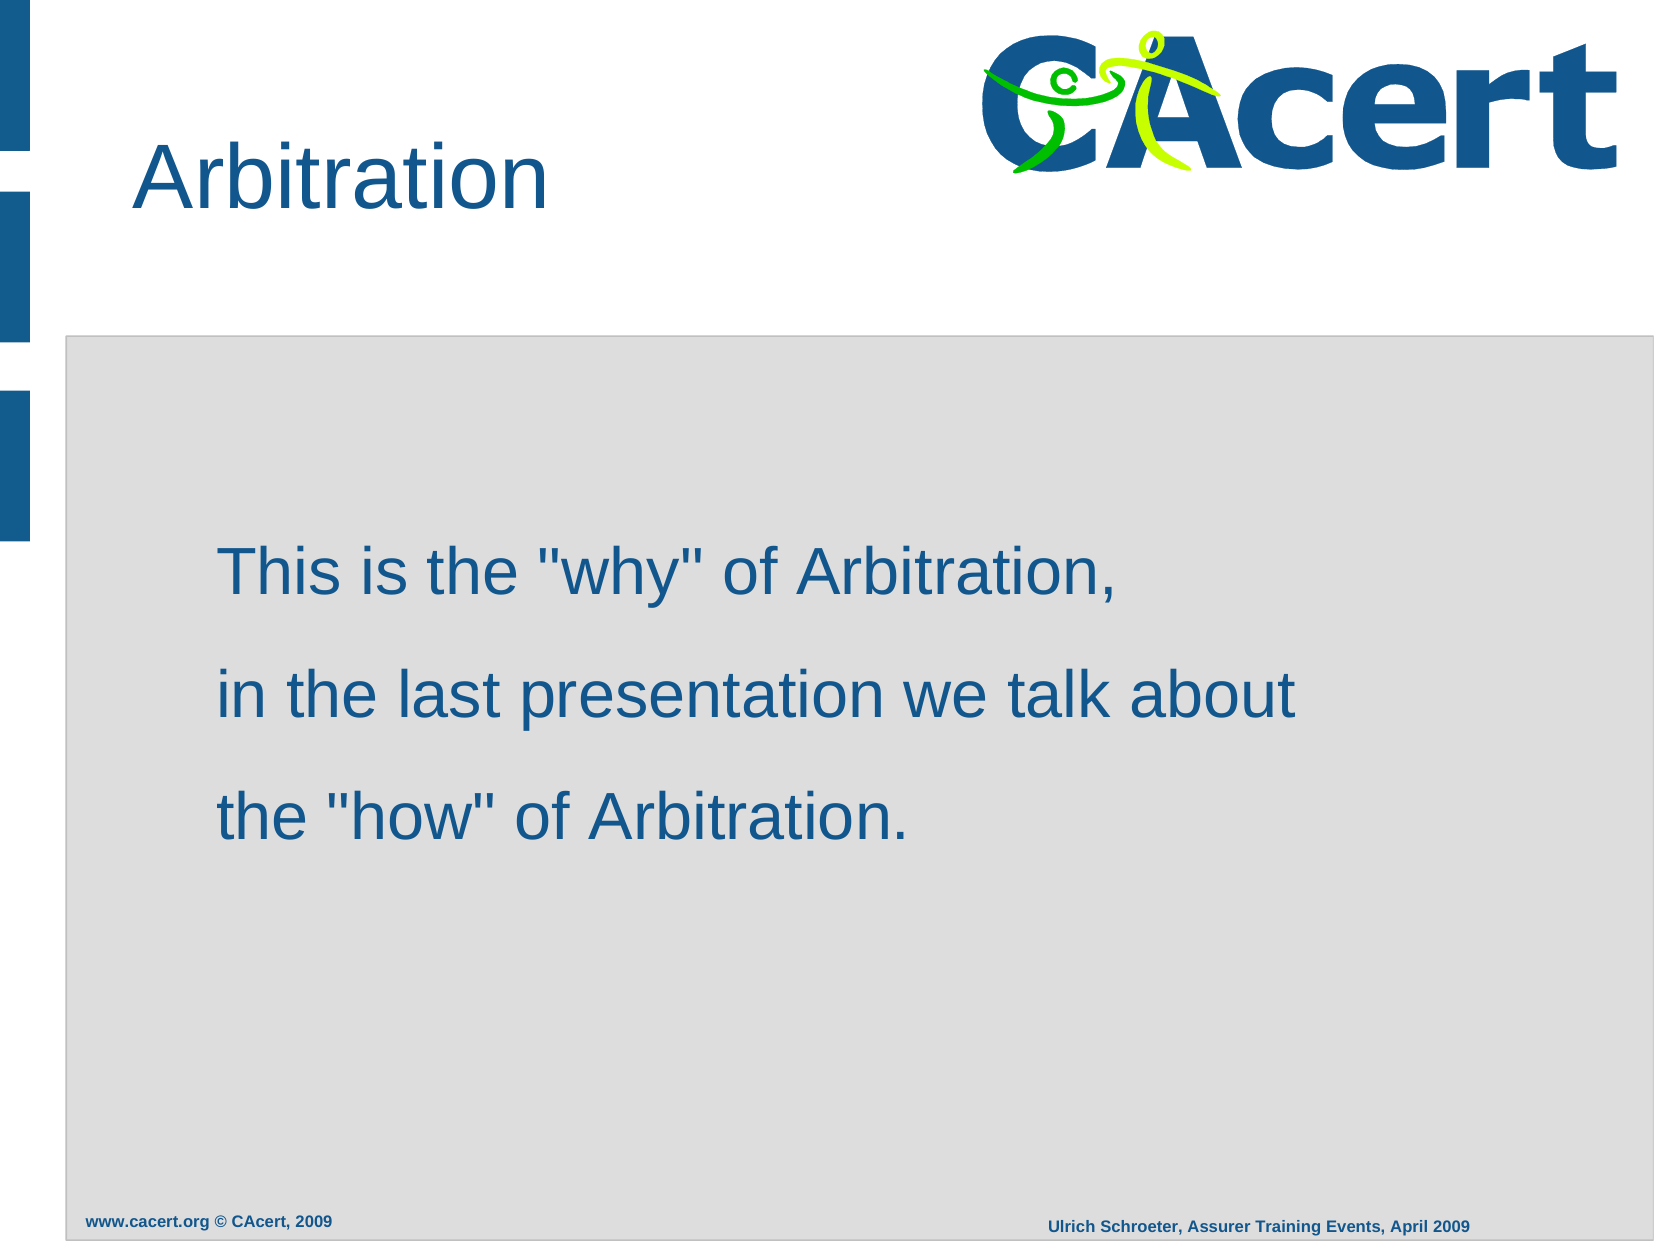

Arbitration
This is the "why" of Arbitration,
in the last presentation we talk about
the "how" of Arbitration.